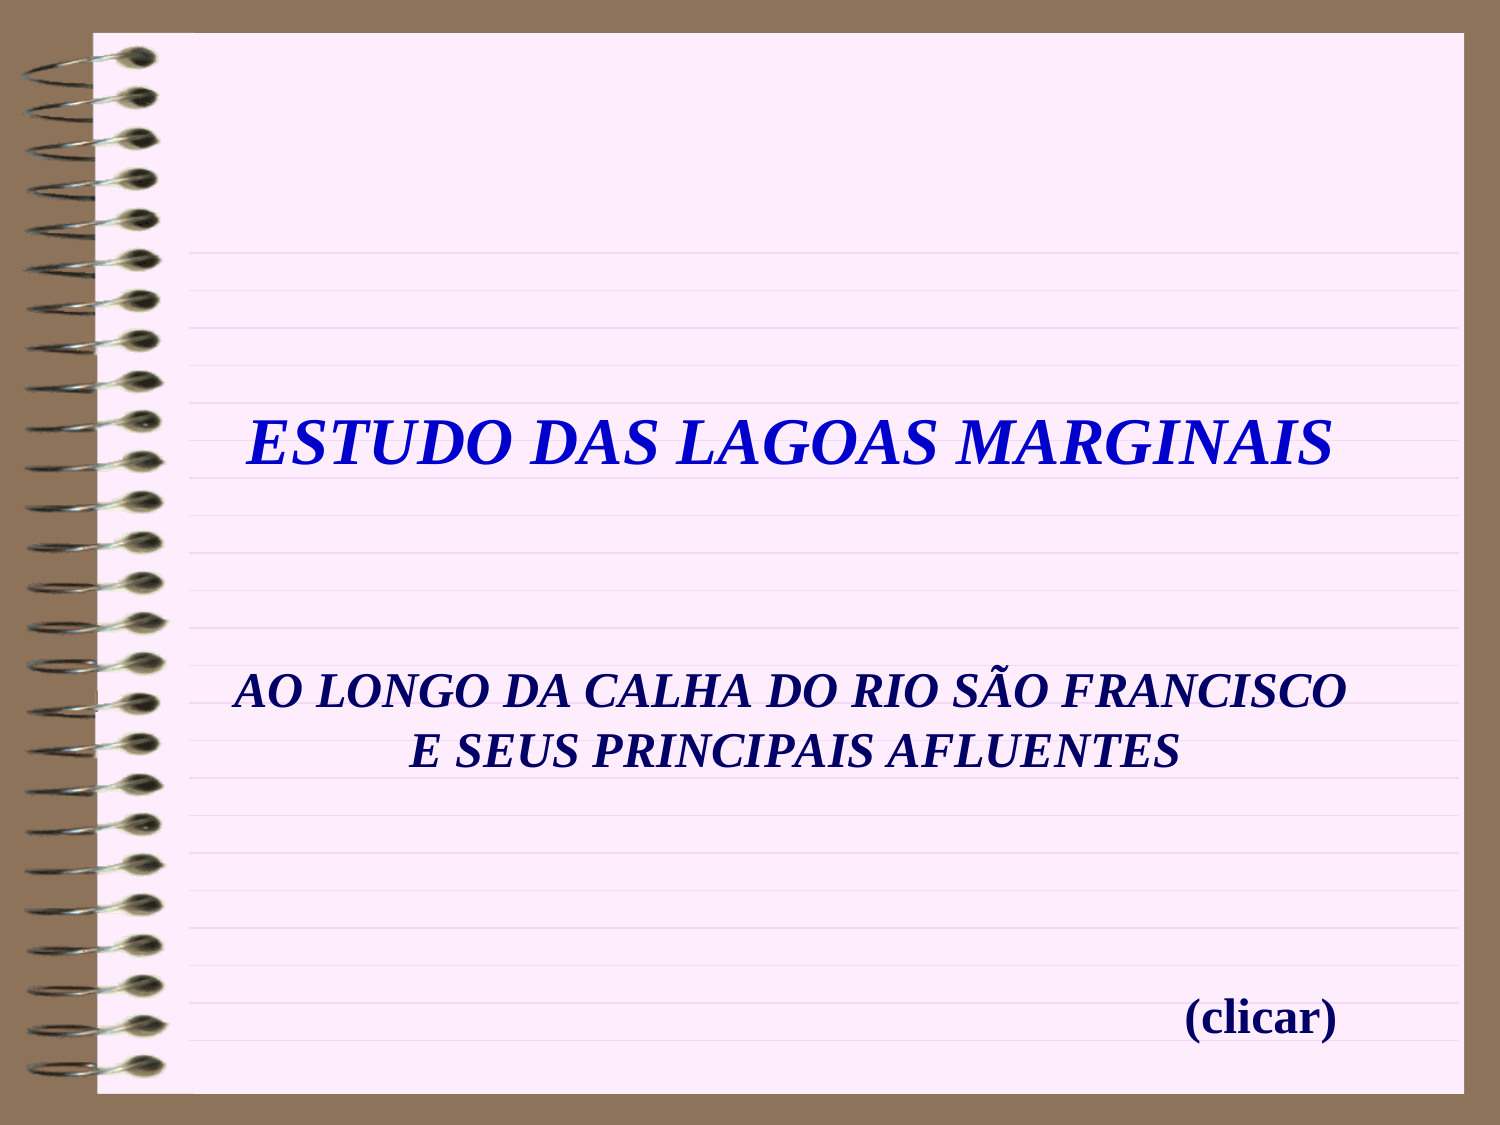

ESTUDO DAS LAGOAS MARGINAIS
 AO LONGO DA CALHA DO RIO SÃO FRANCISCO
 E SEUS PRINCIPAIS AFLUENTES
(clicar)